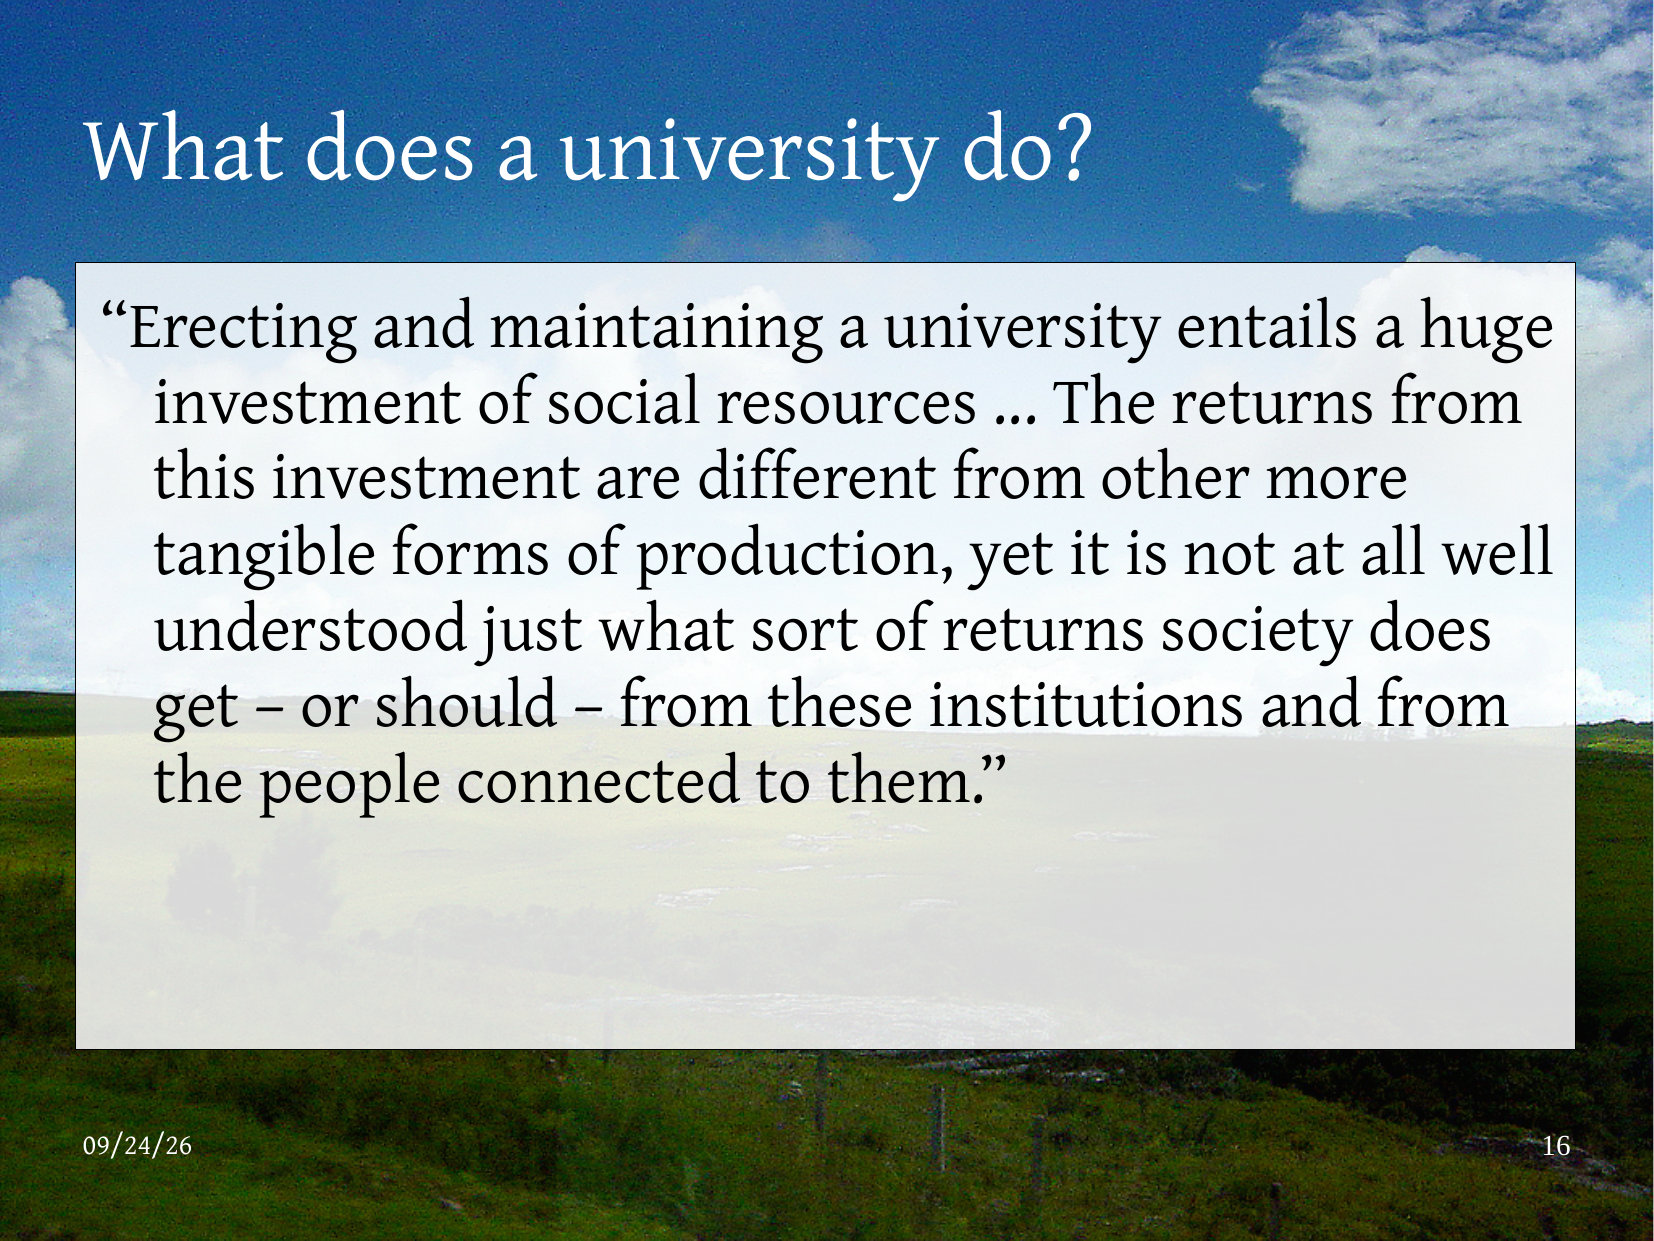

# What does a university do?
“Erecting and maintaining a university entails a huge investment of social resources ... The returns from this investment are different from other more tangible forms of production, yet it is not at all well understood just what sort of returns society does get – or should – from these institutions and from the people connected to them.”
16